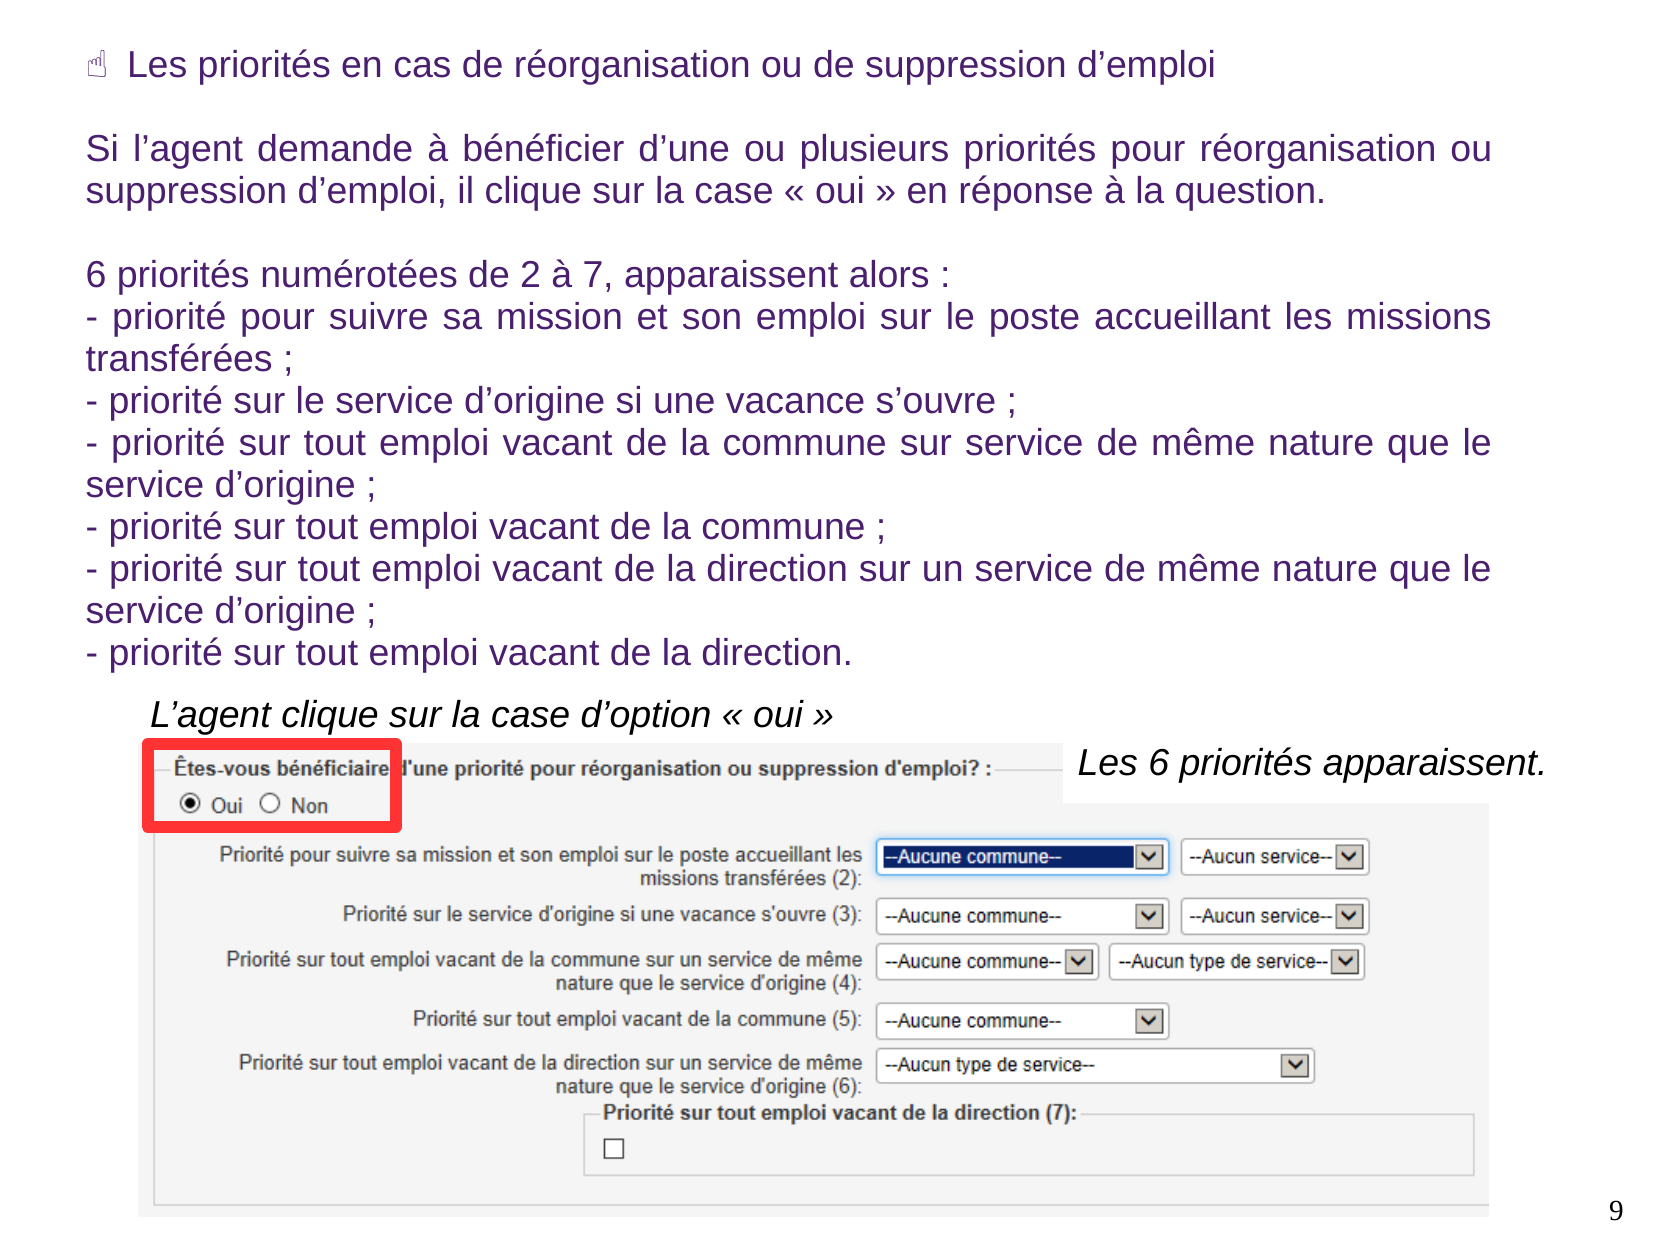

 Les priorités en cas de réorganisation ou de suppression d’emploi
Si l’agent demande à bénéficier d’une ou plusieurs priorités pour réorganisation ou suppression d’emploi, il clique sur la case « oui » en réponse à la question.
6 priorités numérotées de 2 à 7, apparaissent alors :
- priorité pour suivre sa mission et son emploi sur le poste accueillant les missions transférées ;
- priorité sur le service d’origine si une vacance s’ouvre ;
- priorité sur tout emploi vacant de la commune sur service de même nature que le service d’origine ;
- priorité sur tout emploi vacant de la commune ;
- priorité sur tout emploi vacant de la direction sur un service de même nature que le service d’origine ;
- priorité sur tout emploi vacant de la direction.
L’agent clique sur la case d’option « oui »
Les 6 priorités apparaissent.
9